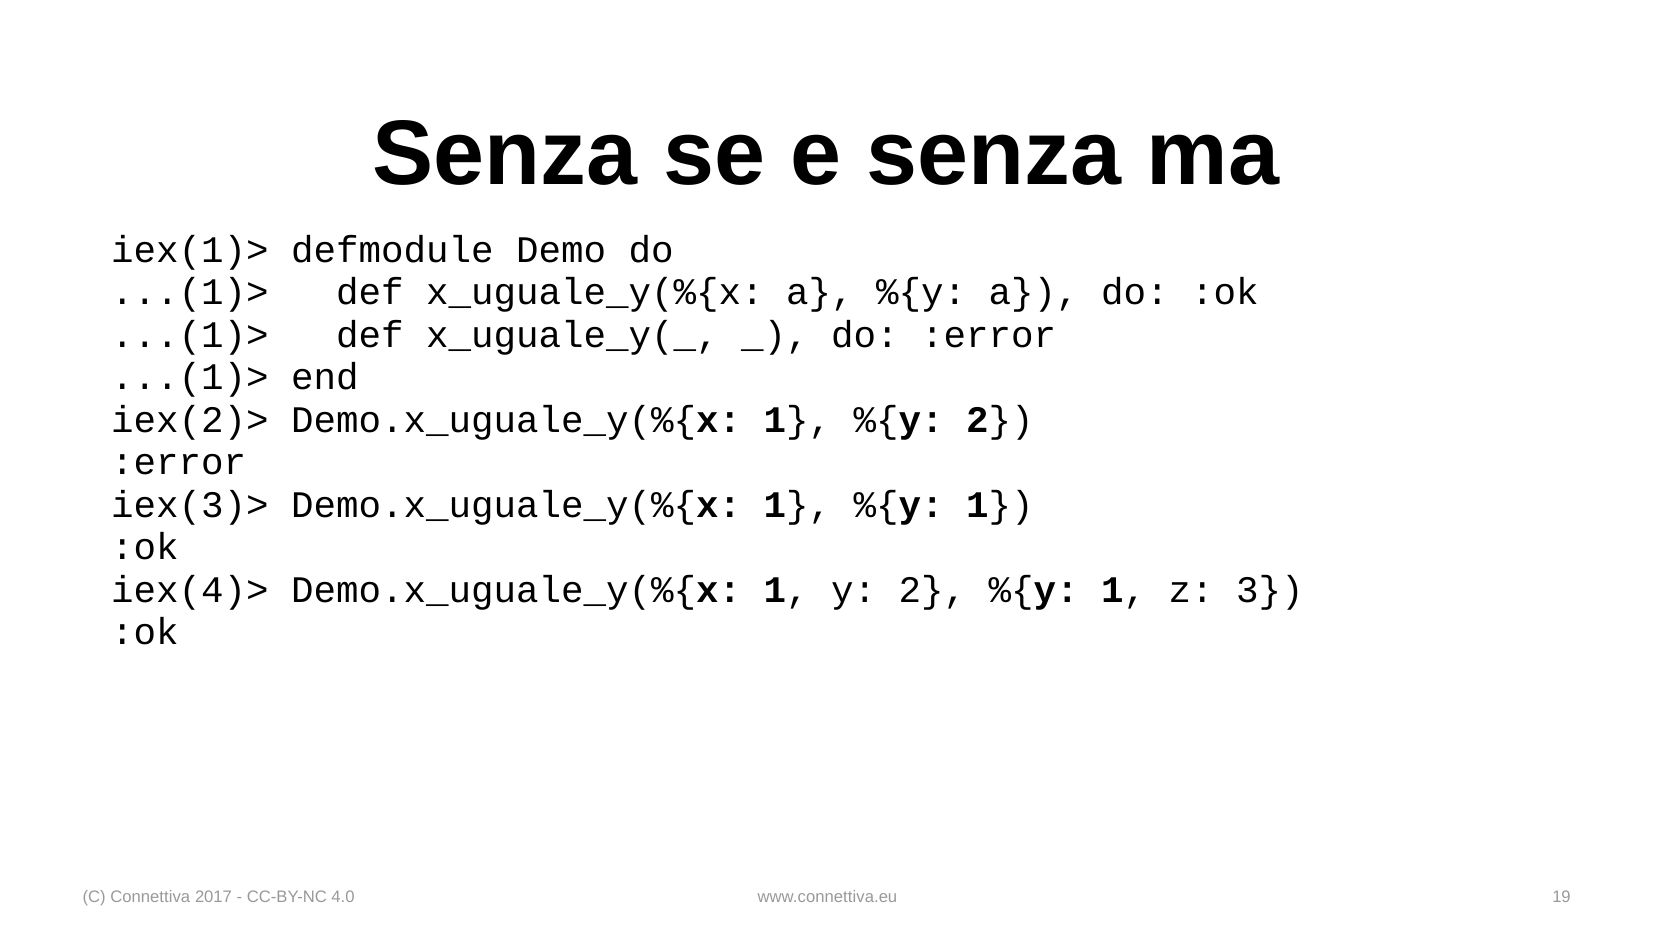

# Senza se e senza ma
iex(1)> defmodule Demo do
...(1)> def x_uguale_y(%{x: a}, %{y: a}), do: :ok
...(1)> def x_uguale_y(_, _), do: :error
...(1)> end
iex(2)> Demo.x_uguale_y(%{x: 1}, %{y: 2})
:error
iex(3)> Demo.x_uguale_y(%{x: 1}, %{y: 1})
:ok
iex(4)> Demo.x_uguale_y(%{x: 1, y: 2}, %{y: 1, z: 3})
:ok
(C) Connettiva 2017 - CC-BY-NC 4.0
www.connettiva.eu
19